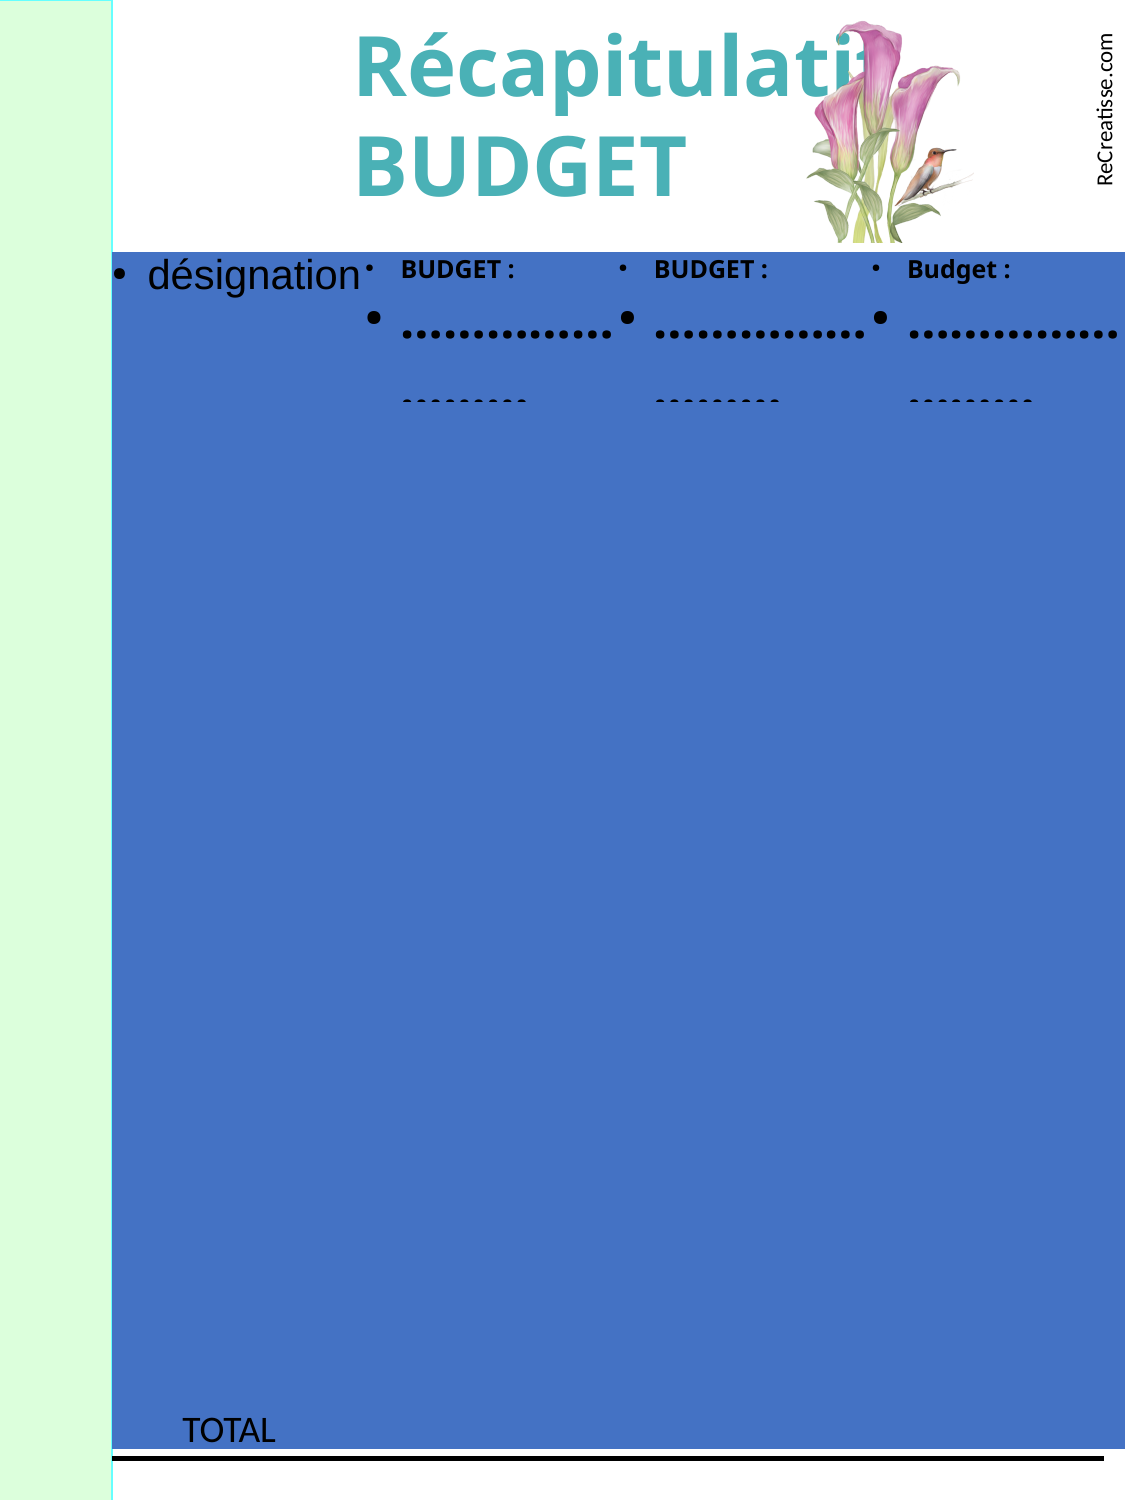

Récapitulatif
BUDGET
ReCreatisse.com
| désignation | BUDGET : …………………… | BUDGET : …………………… | Budget : …………………… |
| --- | --- | --- | --- |
| | | | |
| | | | |
| | | | |
| | | | |
| | | | |
| | | | |
| | | | |
TOTAL